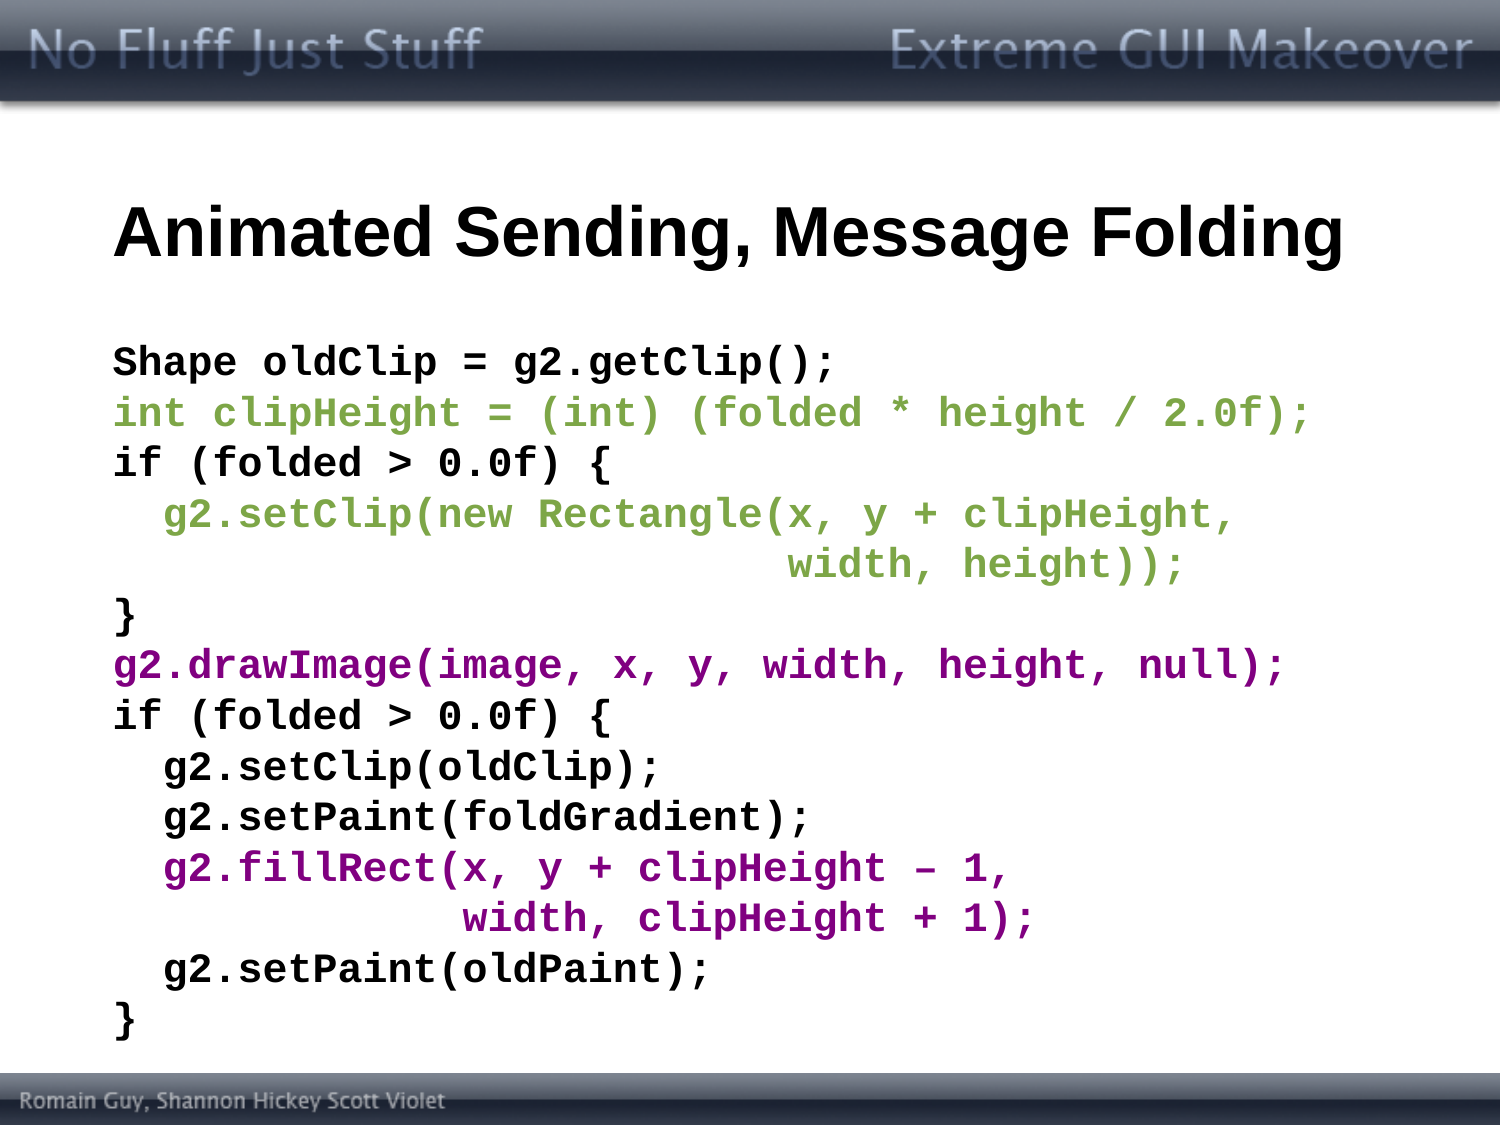

# Animated Sending, Message Folding
Shape oldClip = g2.getClip();
int clipHeight = (int) (folded * height / 2.0f);
if (folded > 0.0f) {
 g2.setClip(new Rectangle(x, y + clipHeight,
 width, height));
}
g2.drawImage(image, x, y, width, height, null);
if (folded > 0.0f) {
 g2.setClip(oldClip);
 g2.setPaint(foldGradient);
 g2.fillRect(x, y + clipHeight – 1,
 width, clipHeight + 1);
 g2.setPaint(oldPaint);
}